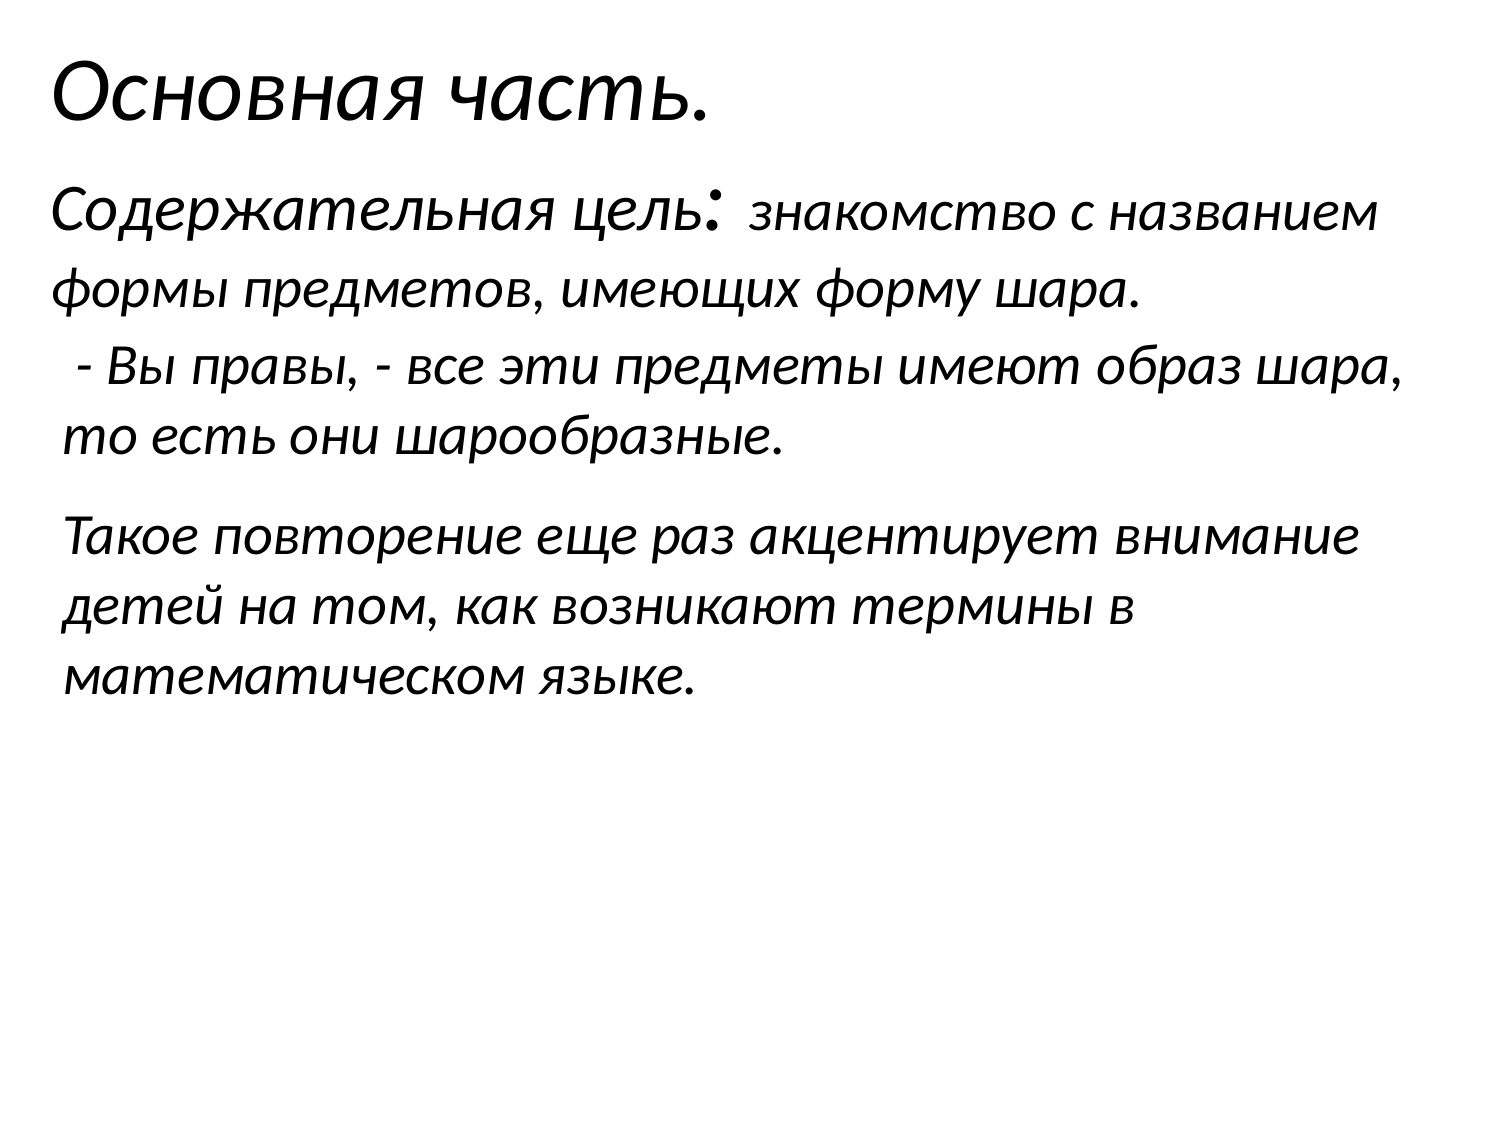

# Основная часть. Содержательная цель: знакомство с названием формы предметов, имеющих форму шара.
 - Вы правы, - все эти предметы имеют образ шара, то есть они шарообразные.
Такое повторение еще раз акцентирует внимание детей на том, как возникают термины в математическом языке.